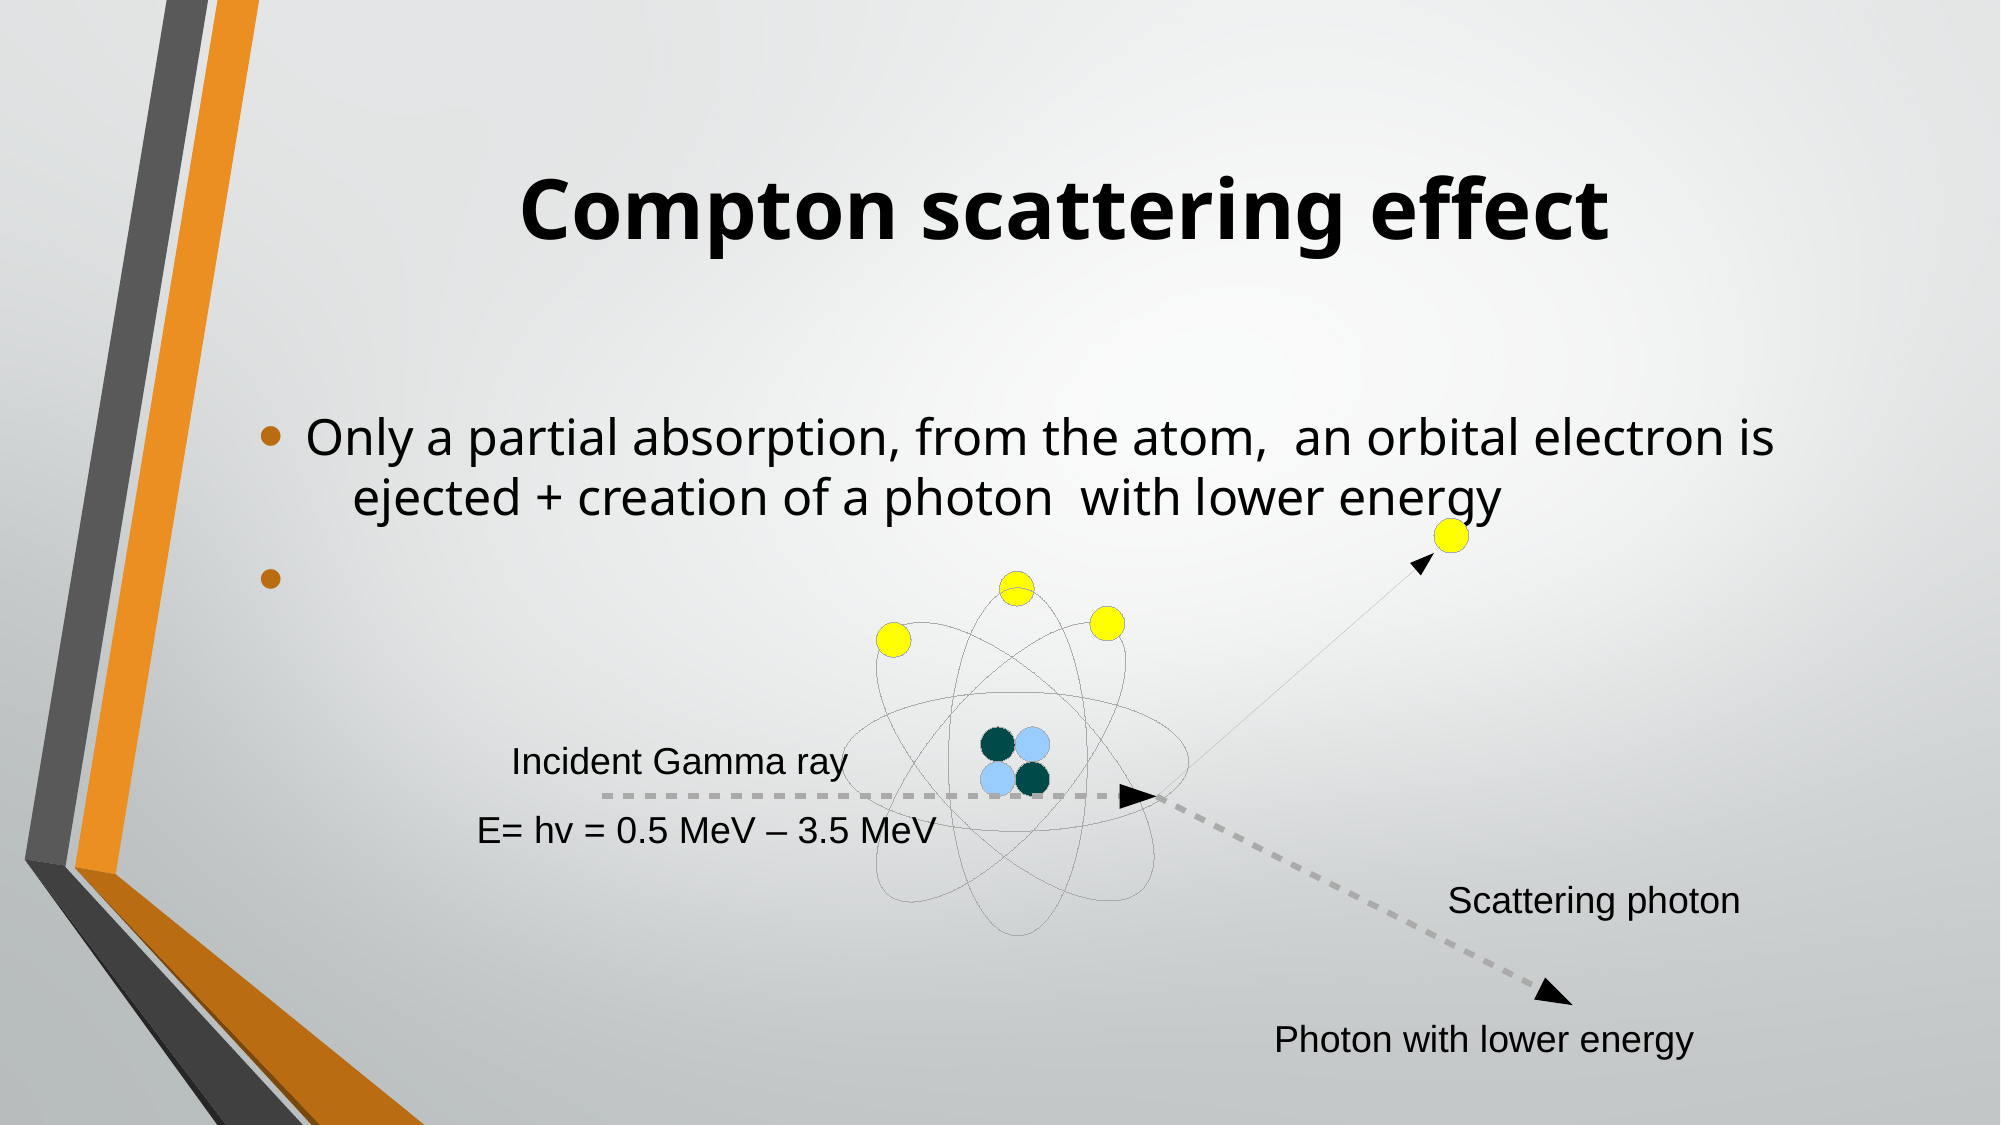

# Compton scattering effect
Only a partial absorption, from the atom, an orbital electron is ejected + creation of a photon with lower energy
Incident Gamma ray
E= hv = 0.5 MeV – 3.5 MeV
Scattering photon
Photon with lower energy